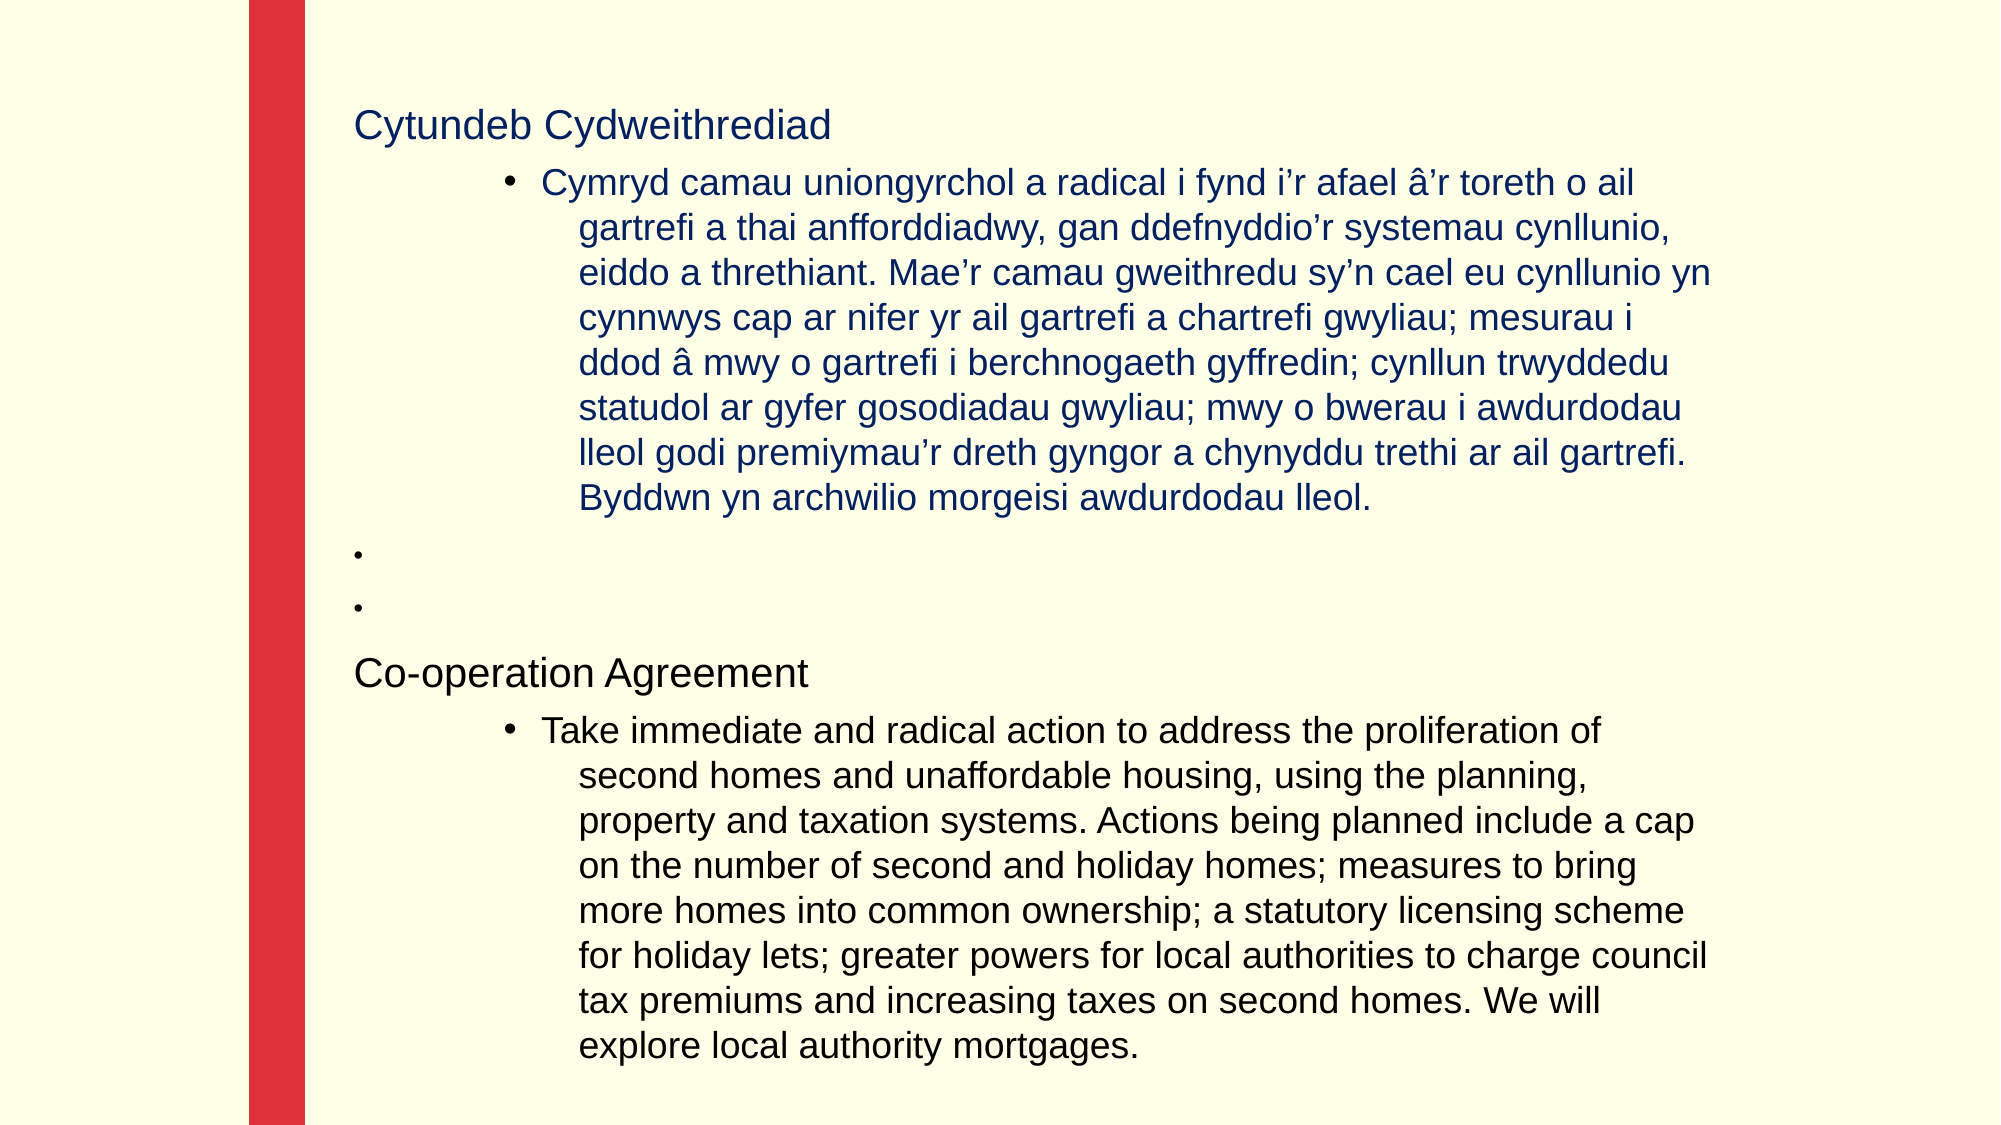

# Cytundeb Cydweithrediad
Cymryd camau uniongyrchol a radical i fynd i’r afael â’r toreth o ail gartrefi a thai anfforddiadwy, gan ddefnyddio’r systemau cynllunio, eiddo a threthiant. Mae’r camau gweithredu sy’n cael eu cynllunio yn cynnwys cap ar nifer yr ail gartrefi a chartrefi gwyliau; mesurau i ddod â mwy o gartrefi i berchnogaeth gyffredin; cynllun trwyddedu statudol ar gyfer gosodiadau gwyliau; mwy o bwerau i awdurdodau lleol godi premiymau’r dreth gyngor a chynyddu trethi ar ail gartrefi. Byddwn yn archwilio morgeisi awdurdodau lleol.
Co-operation Agreement
Take immediate and radical action to address the proliferation of second homes and unaffordable housing, using the planning, property and taxation systems. Actions being planned include a cap on the number of second and holiday homes; measures to bring more homes into common ownership; a statutory licensing scheme for holiday lets; greater powers for local authorities to charge council tax premiums and increasing taxes on second homes. We will explore local authority mortgages.